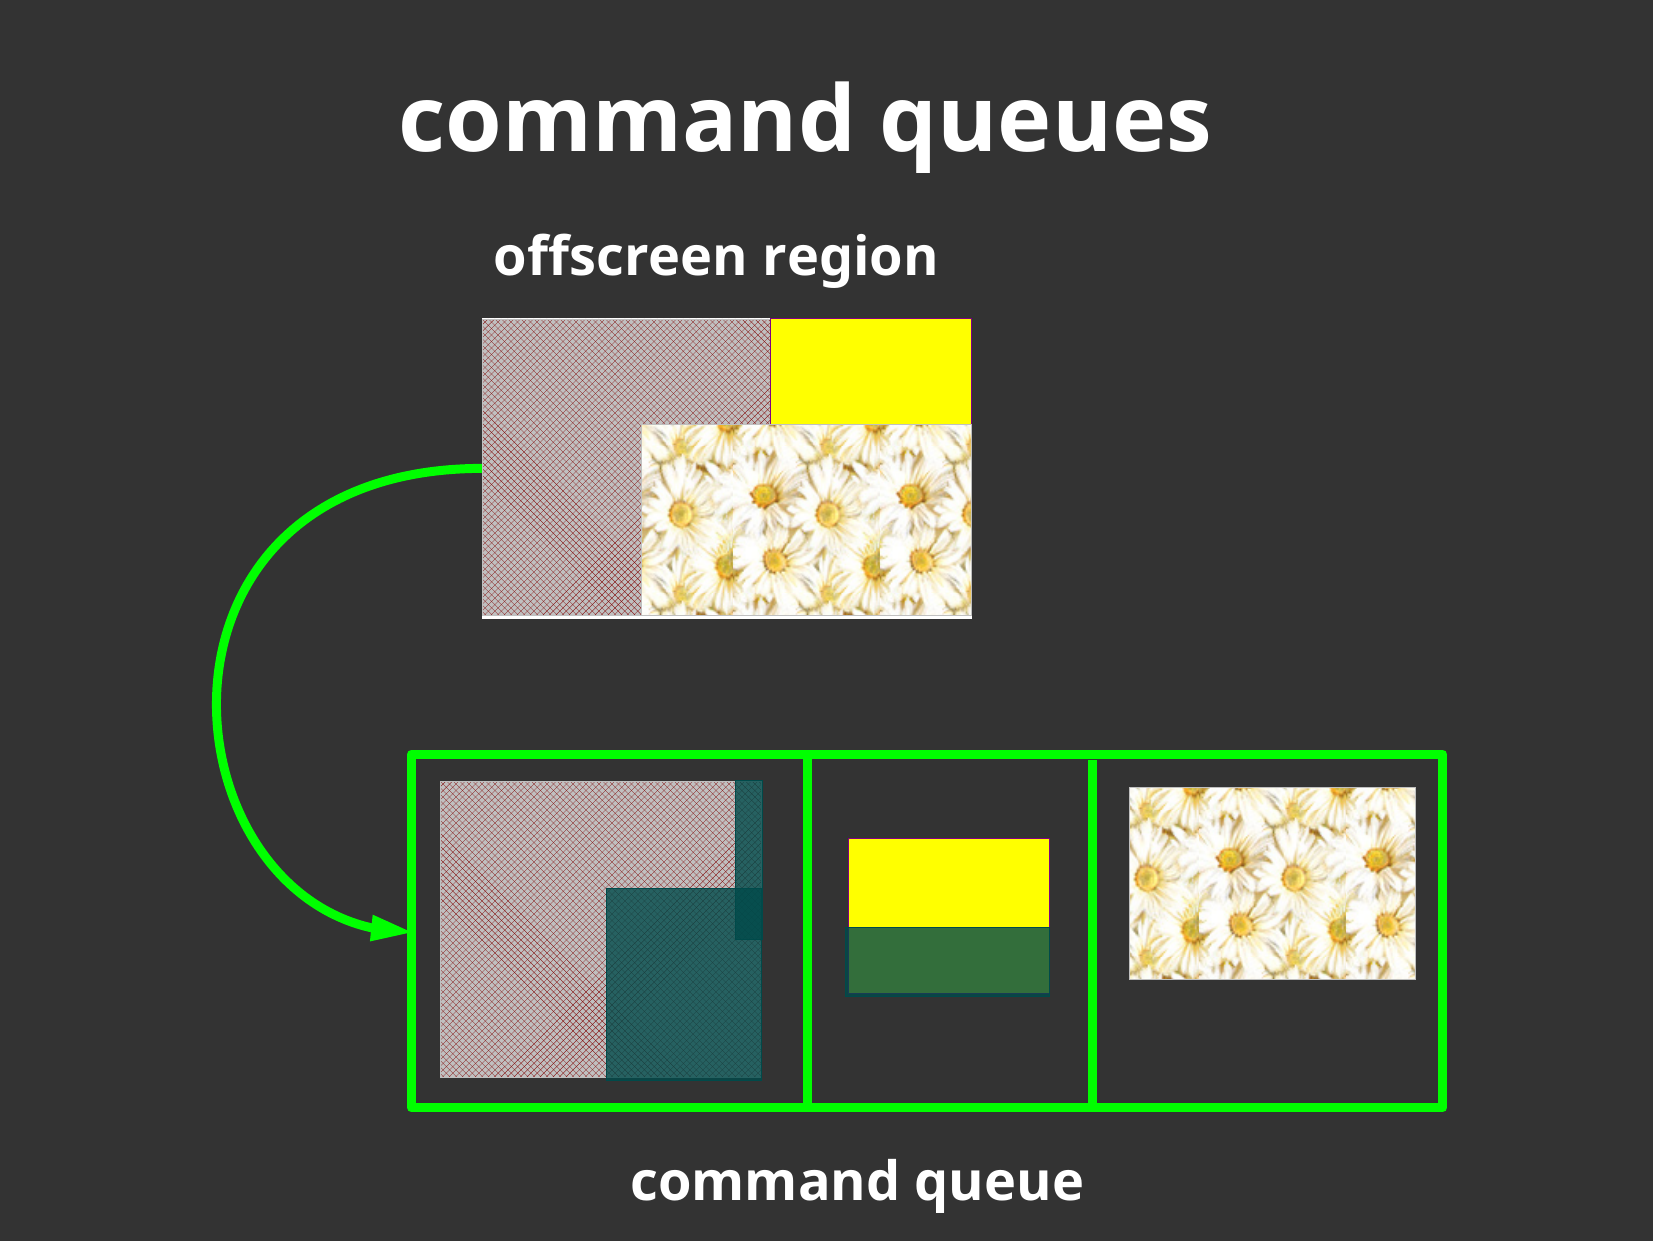

# command queues
offscreen region
command queue